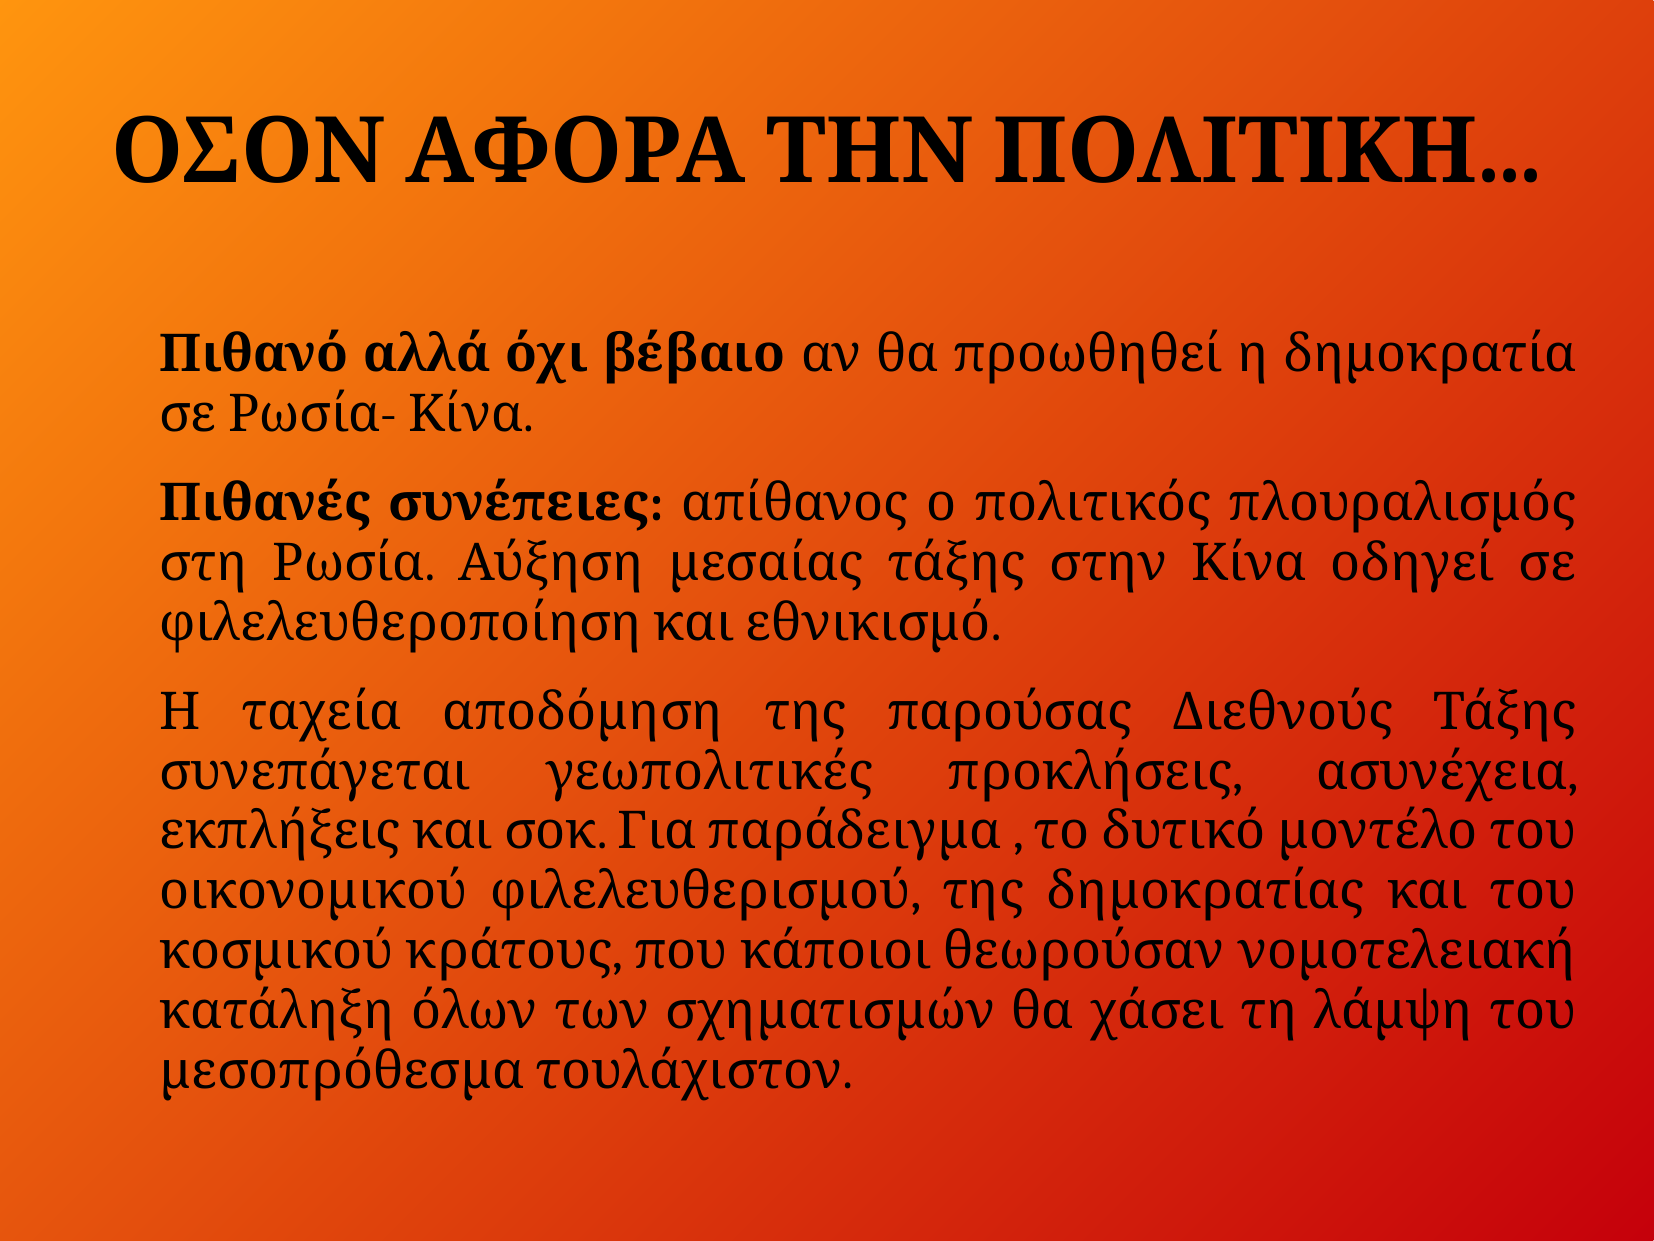

# ΟΣΟΝ ΑΦΟΡΑ ΤΗΝ ΠΟΛΙΤΙΚΗ...
Πιθανό αλλά όχι βέβαιο αν θα προωθηθεί η δημοκρατία σε Ρωσία- Κίνα.
Πιθανές συνέπειες: απίθανος ο πολιτικός πλουραλισμός στη Ρωσία. Αύξηση μεσαίας τάξης στην Κίνα οδηγεί σε φιλελευθεροποίηση και εθνικισμό.
Η ταχεία αποδόμηση της παρούσας Διεθνούς Τάξης συνεπάγεται γεωπολιτικές προκλήσεις, ασυνέχεια, εκπλήξεις και σοκ. Για παράδειγμα , το δυτικό μοντέλο του οικονομικού φιλελευθερισμού, της δημοκρατίας και του κοσμικού κράτους, που κάποιοι θεωρούσαν νομοτελειακή κατάληξη όλων των σχηματισμών θα χάσει τη λάμψη του μεσοπρόθεσμα τουλάχιστον.